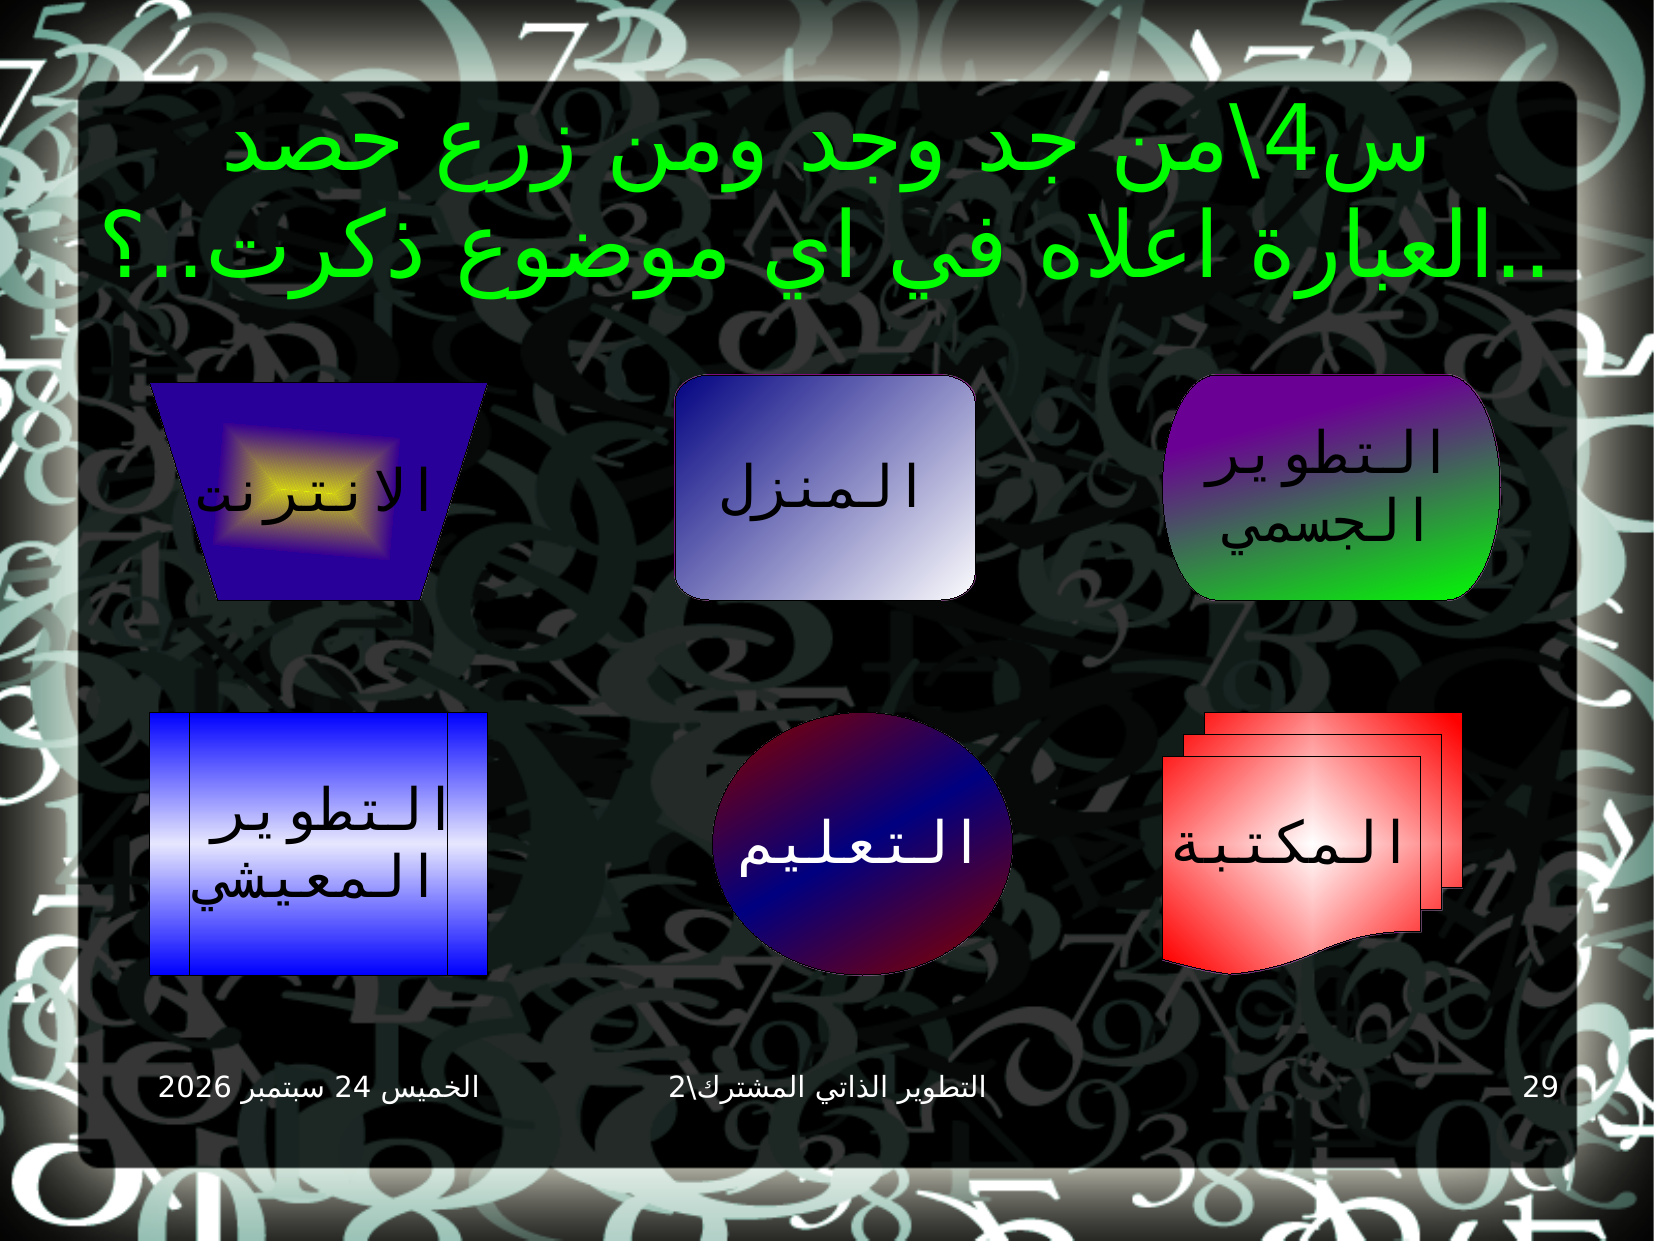

# س4\من جد وجد ومن زرع حصد ..العبارة اعلاه في اي موضوع ذكرت..؟
المنزل
التطوير
الجسمي
الانترنت
التطوير
المعيشي
التعليم
المكتبة
التطوير الذاتي المشترك\2
29